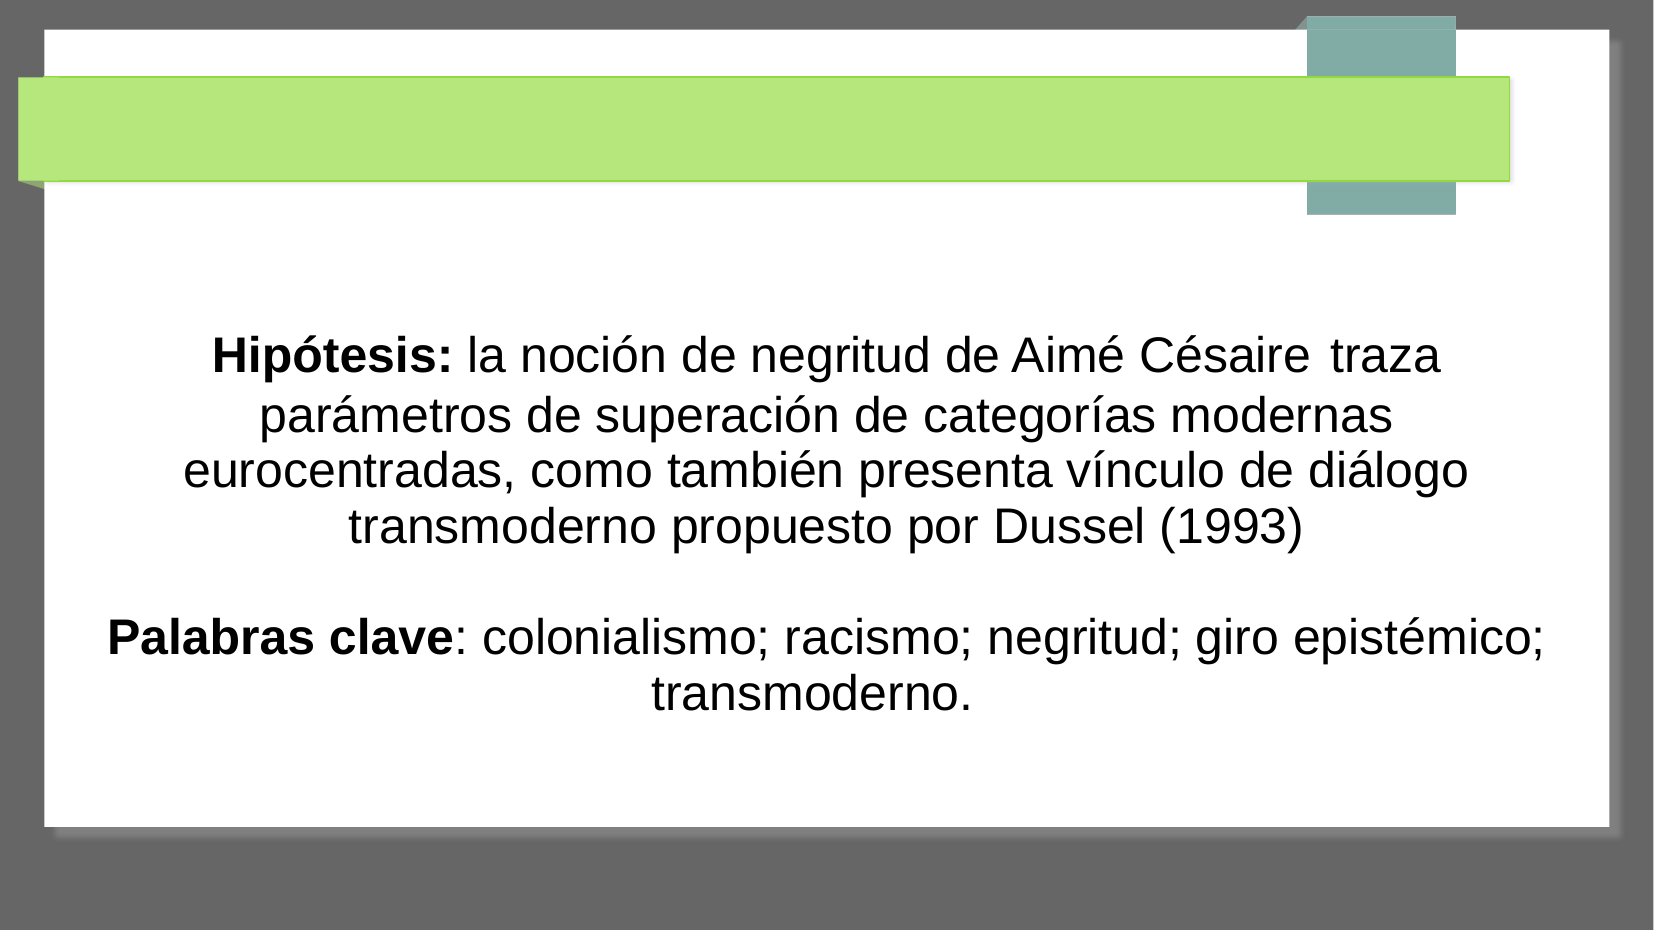

#
Hipótesis: la noción de negritud de Aimé Césaire traza parámetros de superación de categorías modernas eurocentradas, como también presenta vínculo de diálogo transmoderno propuesto por Dussel (1993)
Palabras clave: colonialismo; racismo; negritud; giro epistémico; transmoderno.